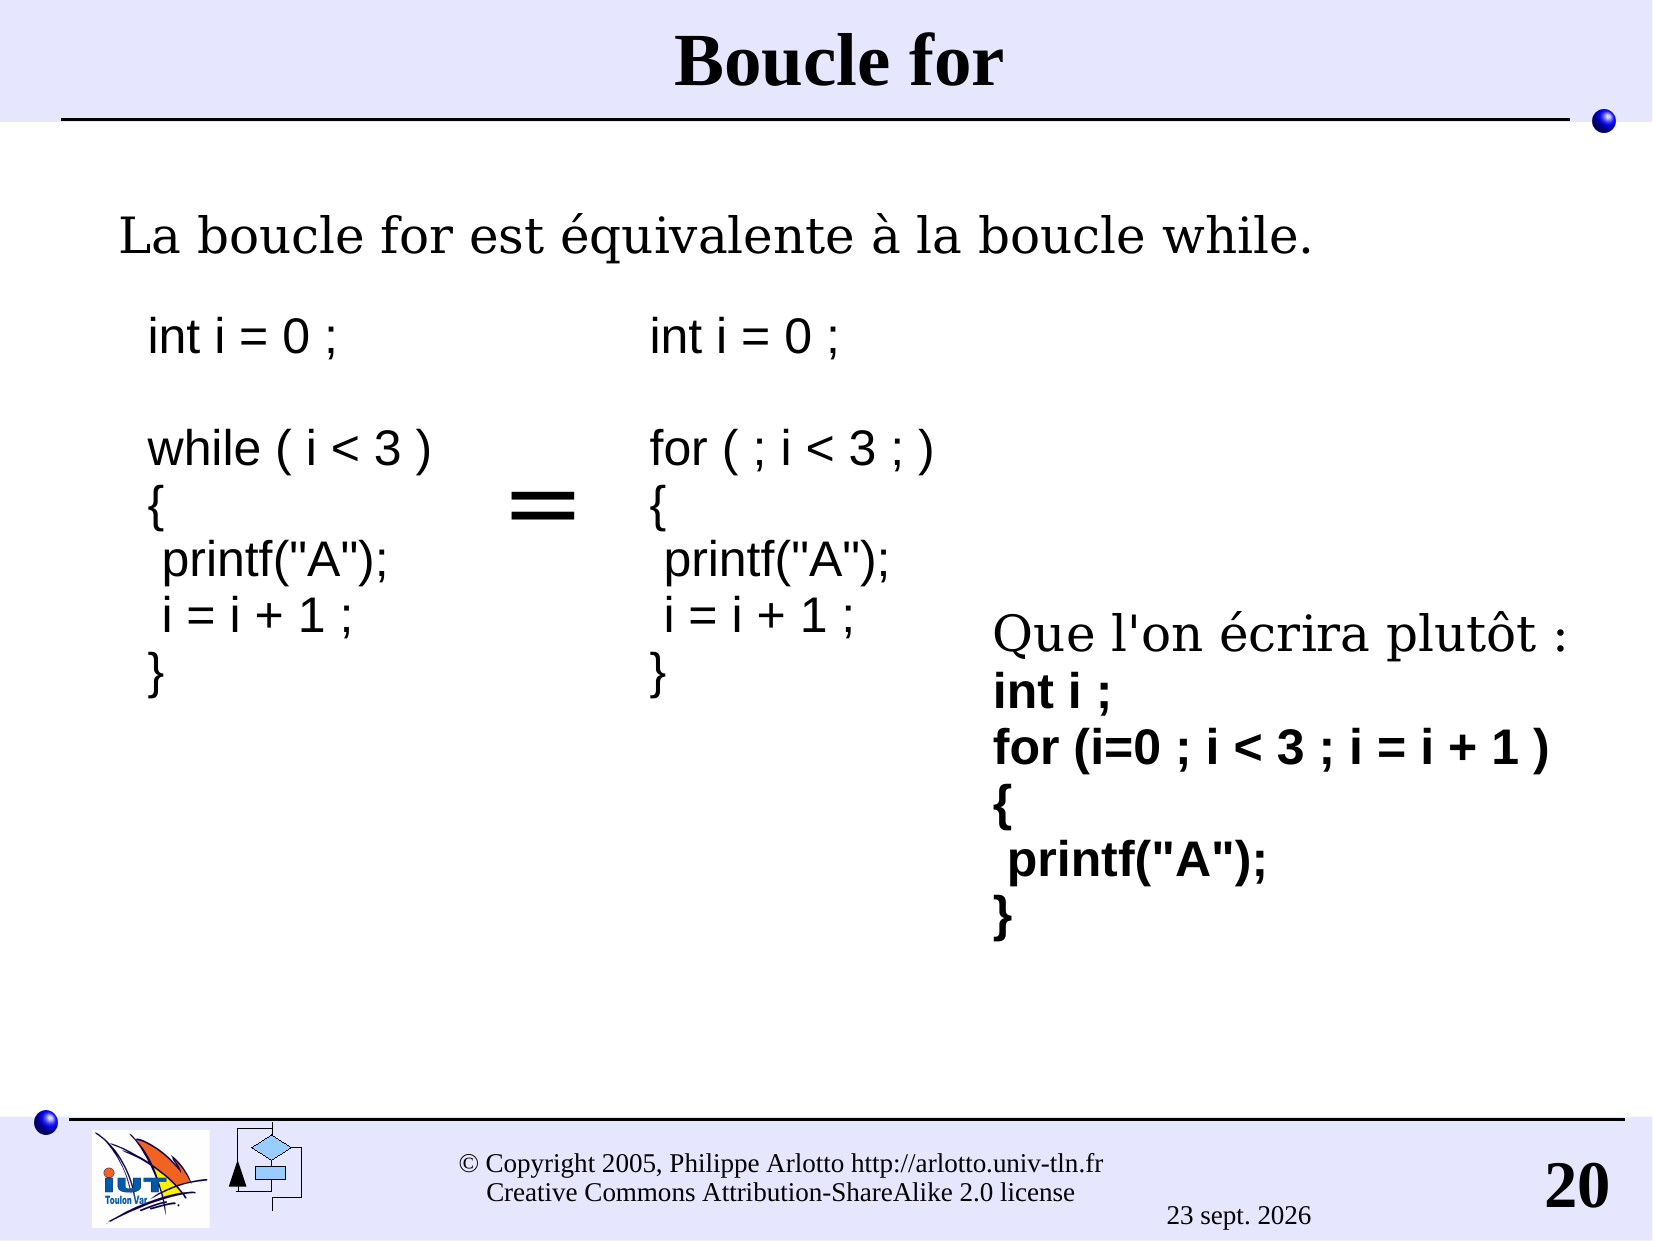

# Boucle for
La boucle for est équivalente à la boucle while.
int i = 0 ;
while ( i < 3 )
{
 printf("A");
 i = i + 1 ;
}
int i = 0 ;
for ( ; i < 3 ; )
{
 printf("A");
 i = i + 1 ;
}
=
Que l'on écrira plutôt :
int i ;
for (i=0 ; i < 3 ; i = i + 1 )
{
 printf("A");
}